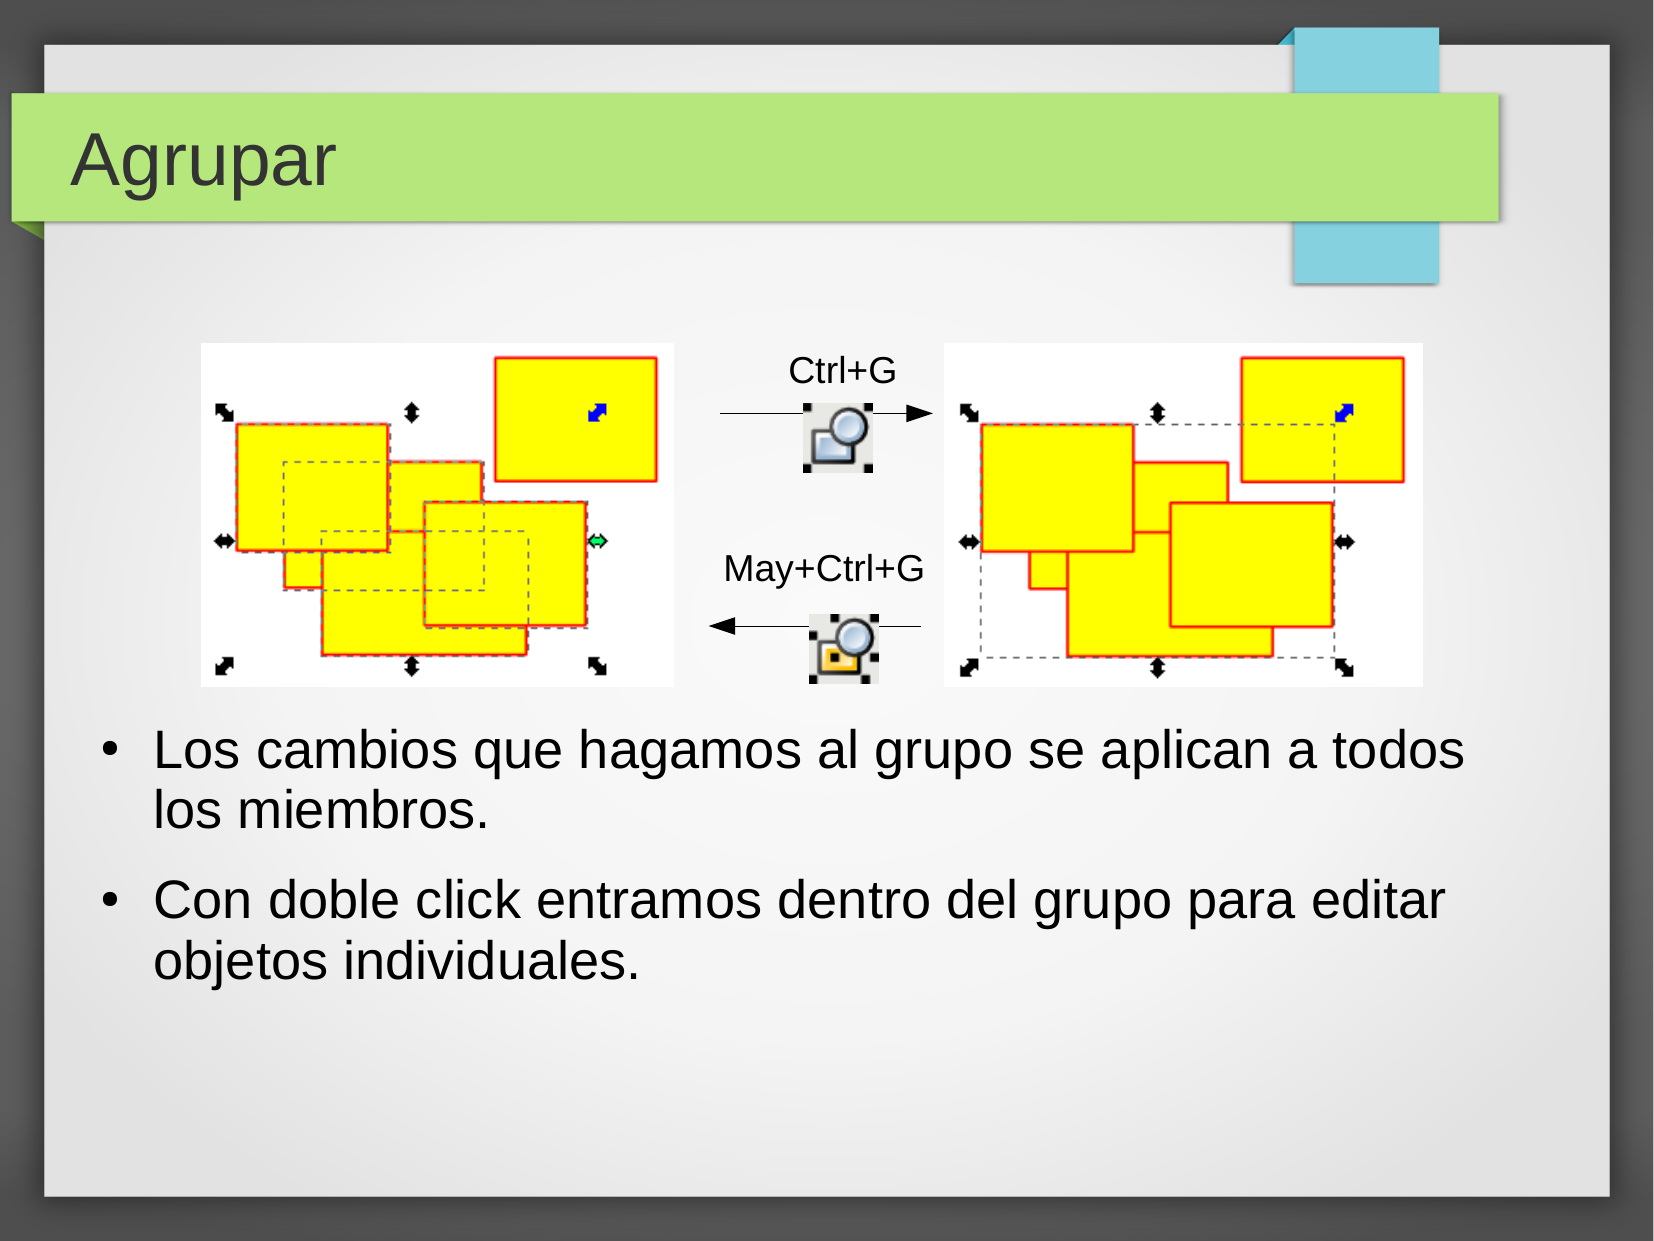

# Agrupar
Ctrl+G
May+Ctrl+G
Los cambios que hagamos al grupo se aplican a todos los miembros.
Con doble click entramos dentro del grupo para editar objetos individuales.